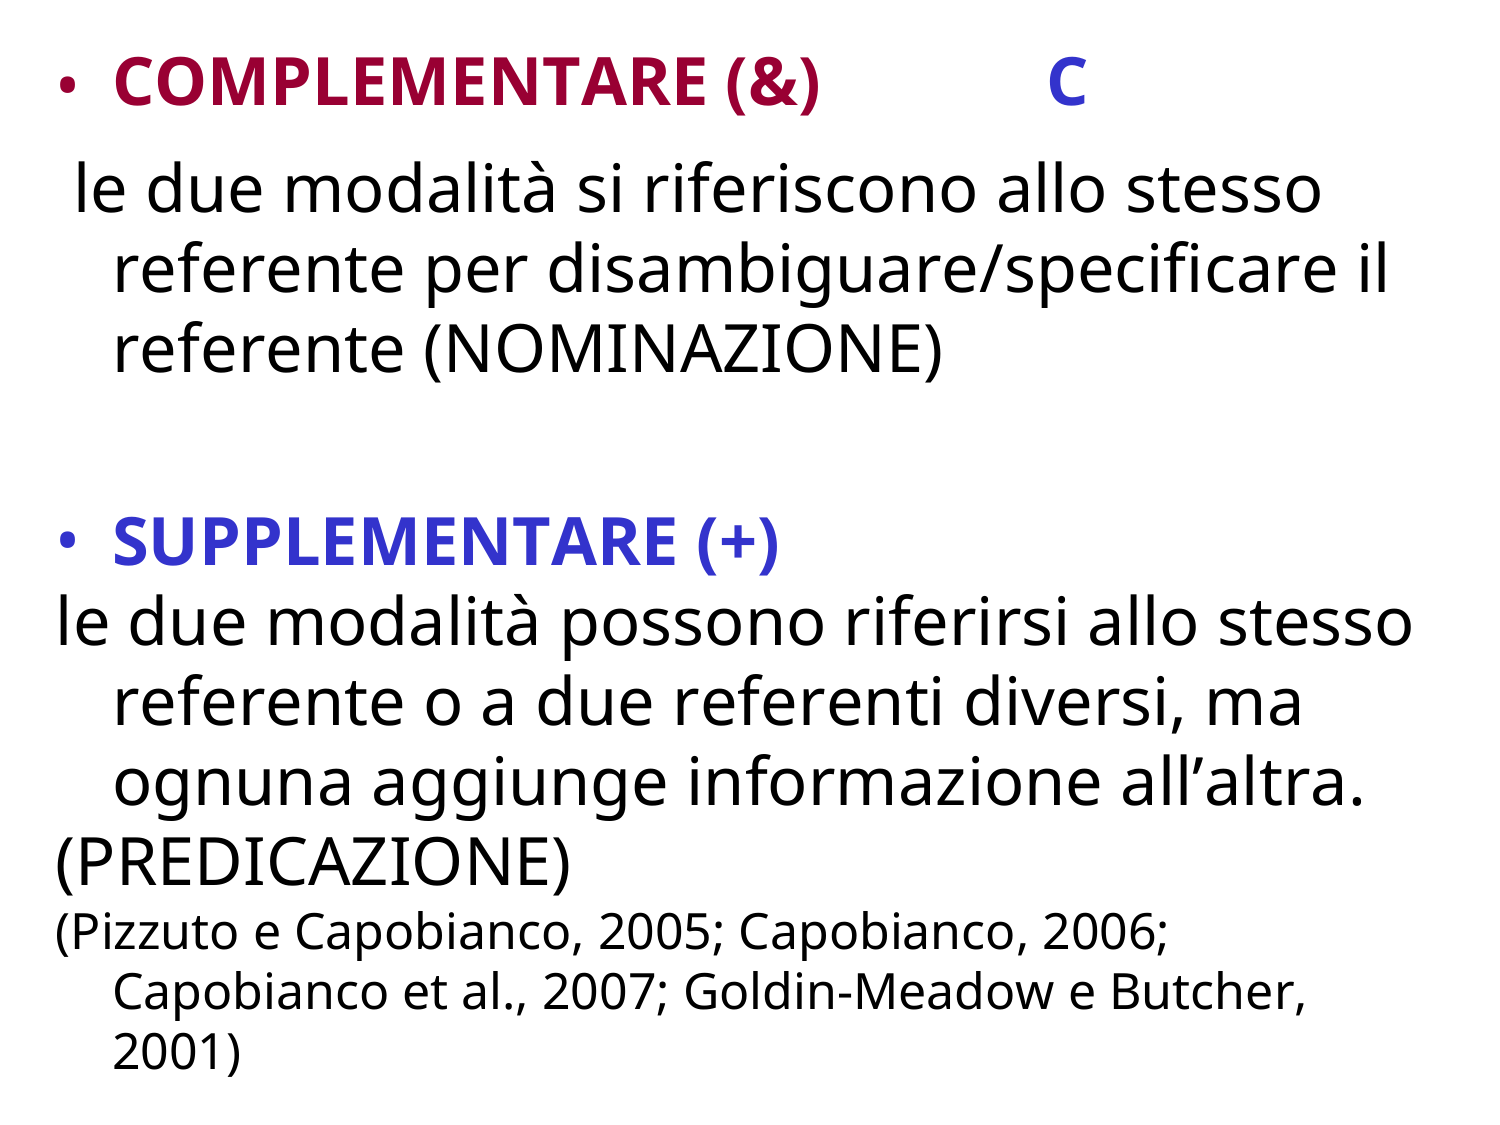

# COMPLEMENTARE (&) C
 le due modalità si riferiscono allo stesso referente per disambiguare/specificare il referente (NOMINAZIONE)
SUPPLEMENTARE (+)
le due modalità possono riferirsi allo stesso referente o a due referenti diversi, ma ognuna aggiunge informazione all’altra.
(PREDICAZIONE)
(Pizzuto e Capobianco, 2005; Capobianco, 2006; Capobianco et al., 2007; Goldin-Meadow e Butcher, 2001)